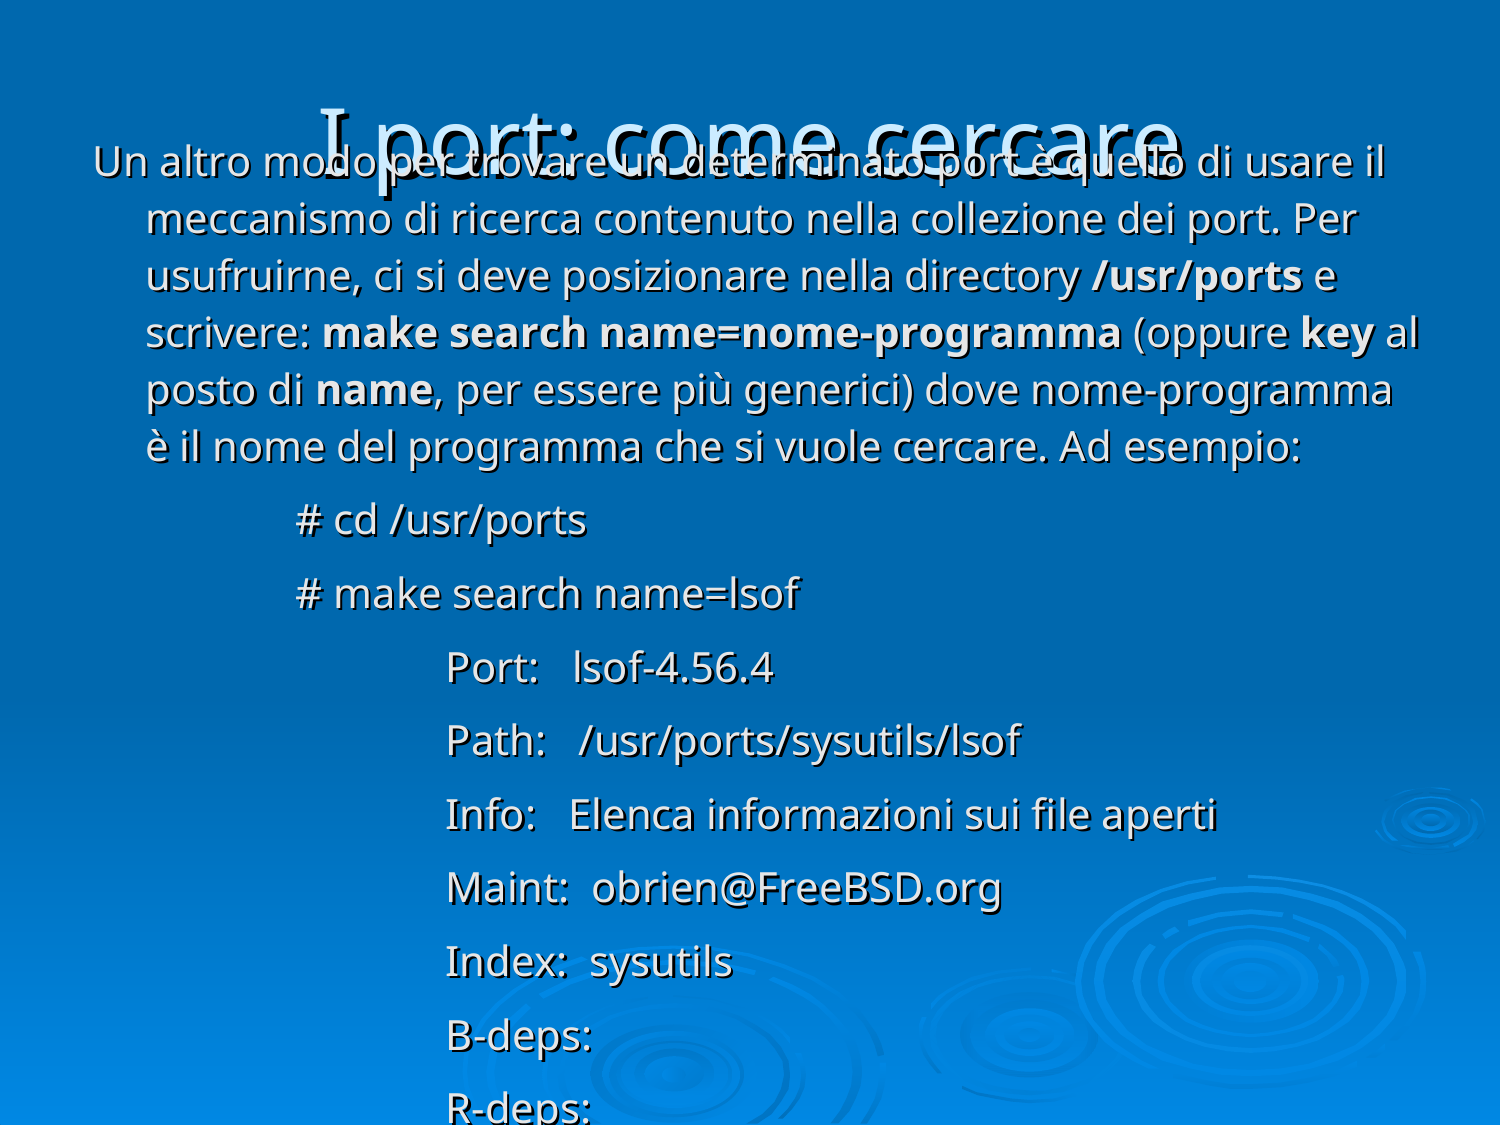

# I port: come cercare
Un altro modo per trovare un determinato port è quello di usare il meccanismo di ricerca contenuto nella collezione dei port. Per usufruirne, ci si deve posizionare nella directory /usr/ports e scrivere: make search name=nome-programma (oppure key al posto di name, per essere più generici) dove nome-programma è il nome del programma che si vuole cercare. Ad esempio:
		# cd /usr/ports
		# make search name=lsof
			Port: lsof-4.56.4
			Path: /usr/ports/sysutils/lsof
			Info: Elenca informazioni sui file aperti
			Maint: obrien@FreeBSD.org
			Index: sysutils
			B-deps:
			R-deps: